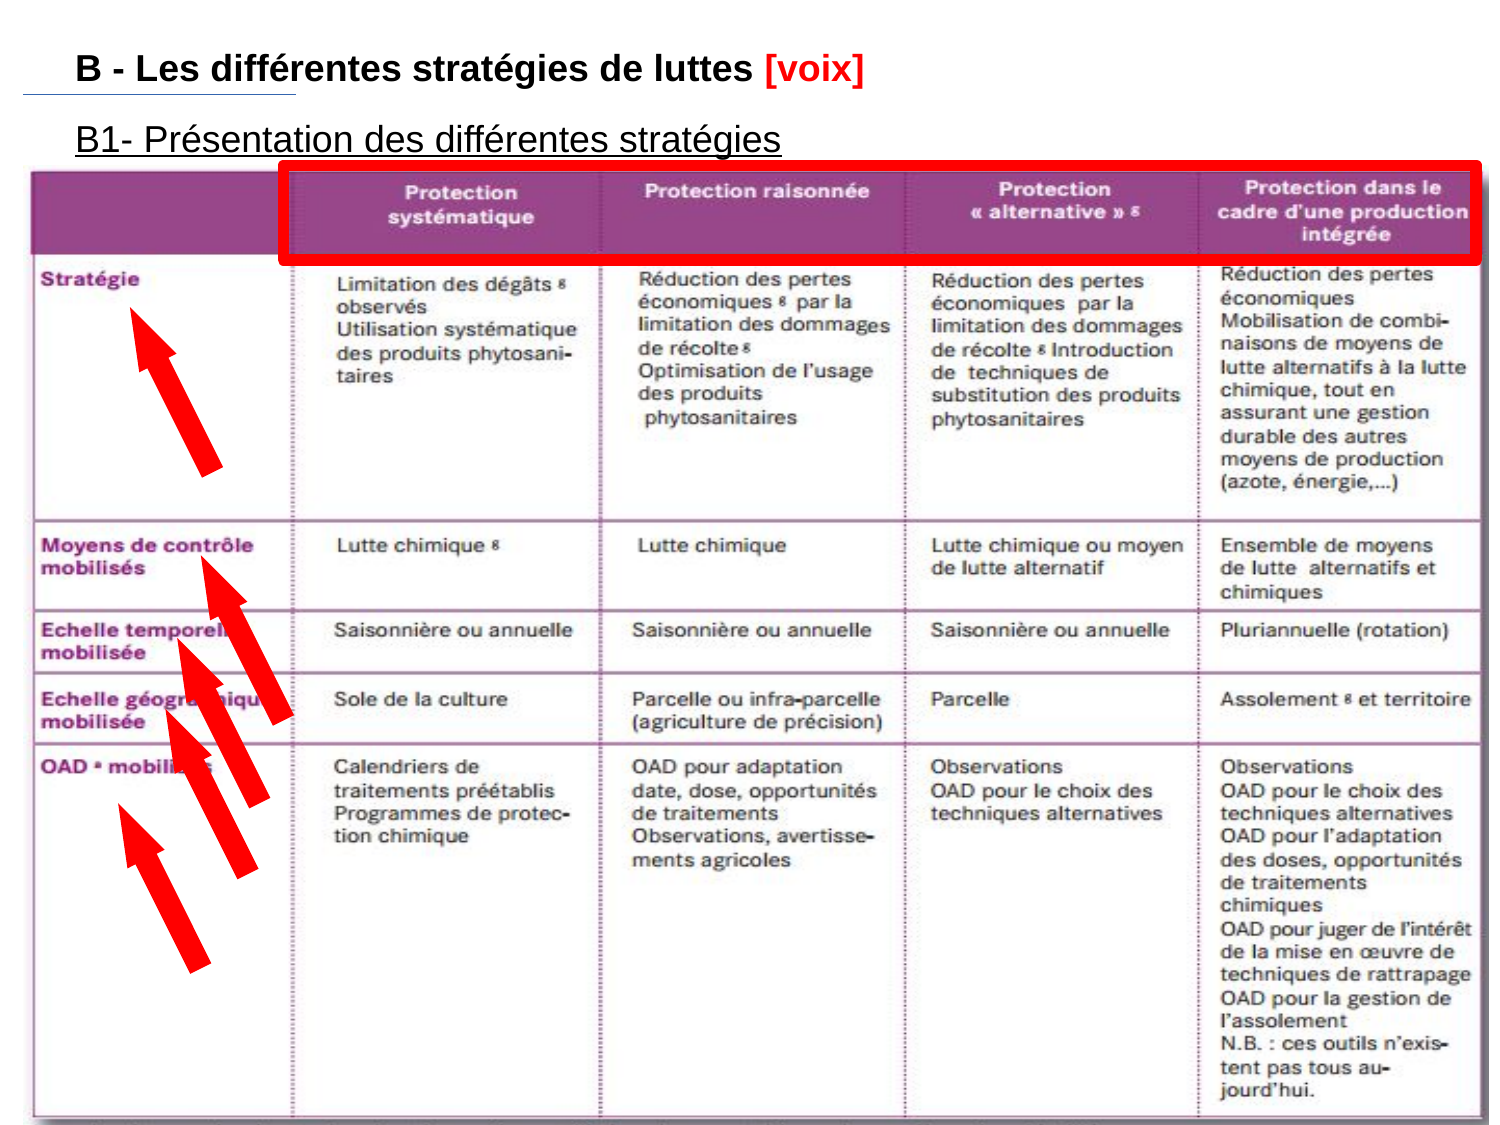

# B - Les différentes stratégies de luttes [voix]
B1- Présentation des différentes stratégies